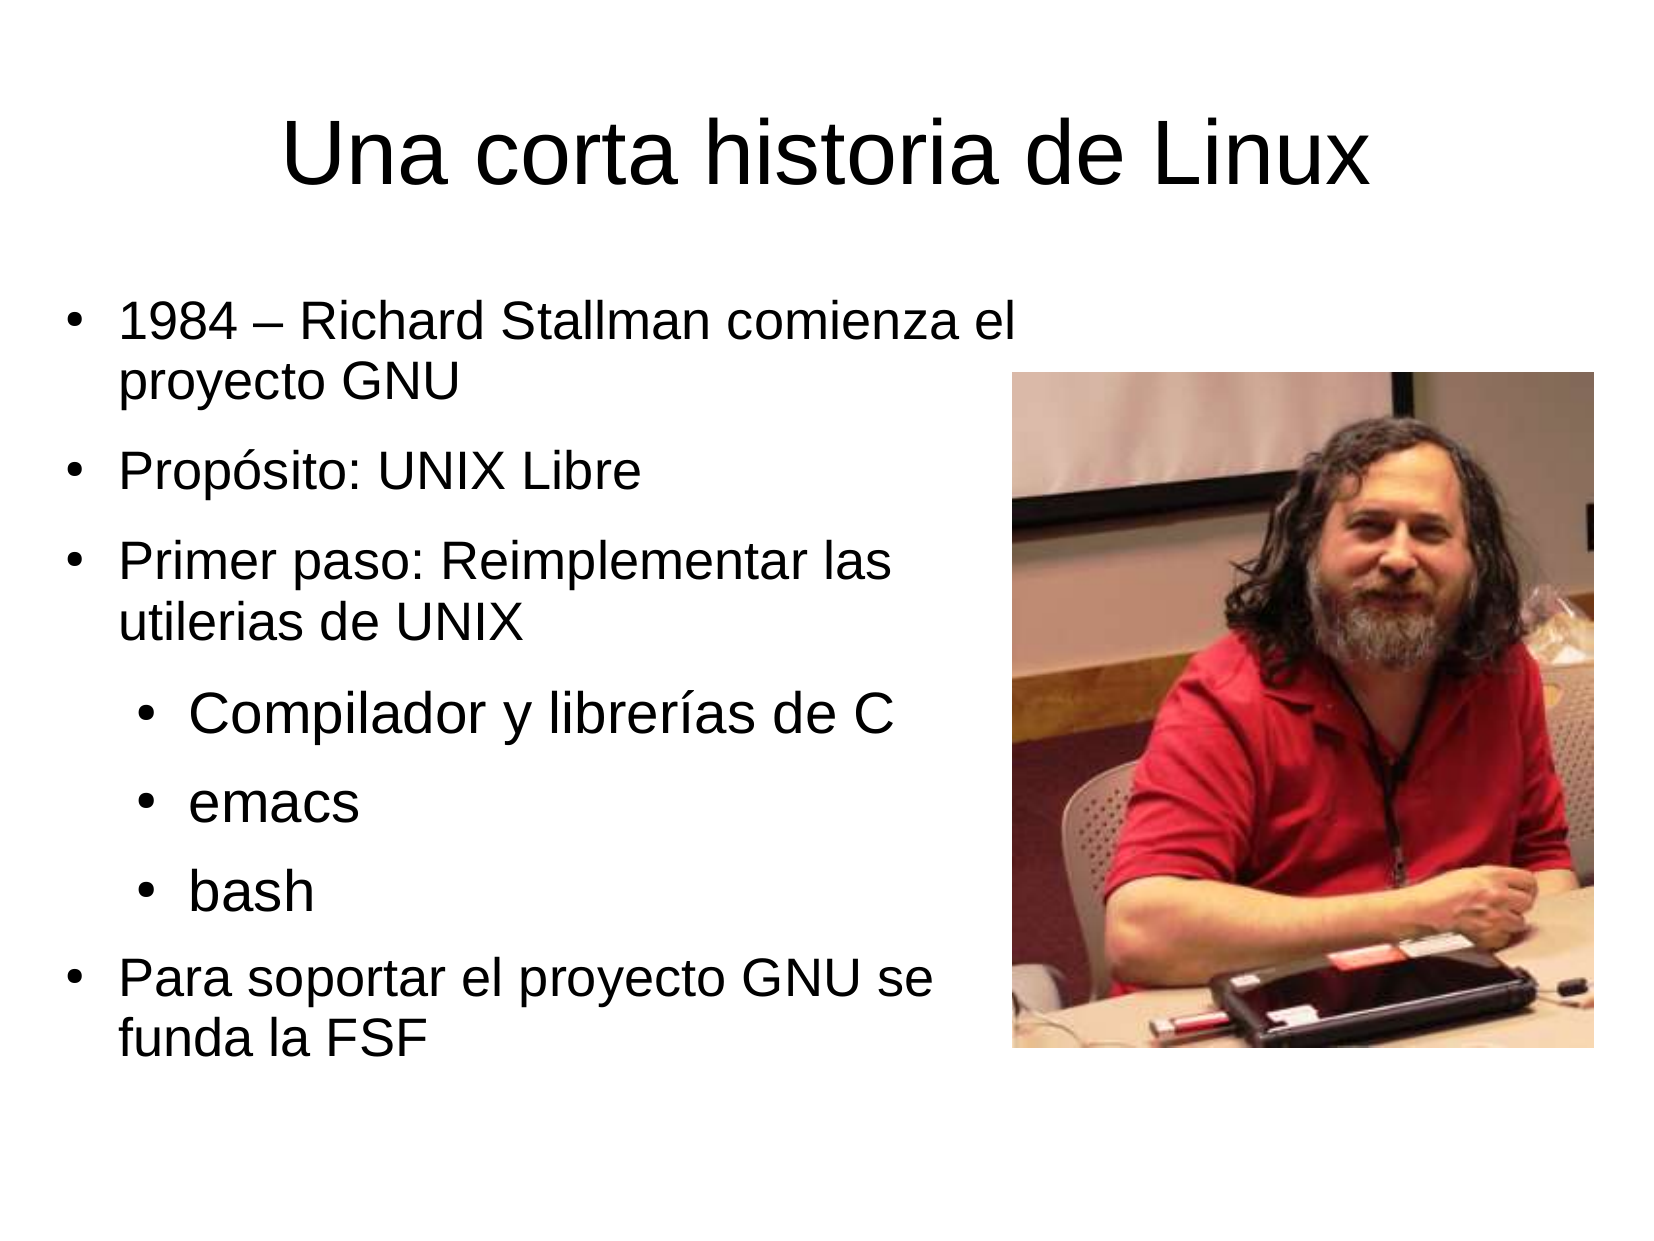

# Una corta historia de Linux
1984 – Richard Stallman comienza el proyecto GNU
Propósito: UNIX Libre
Primer paso: Reimplementar las utilerias de UNIX
Compilador y librerías de C
emacs
bash
Para soportar el proyecto GNU se funda la FSF